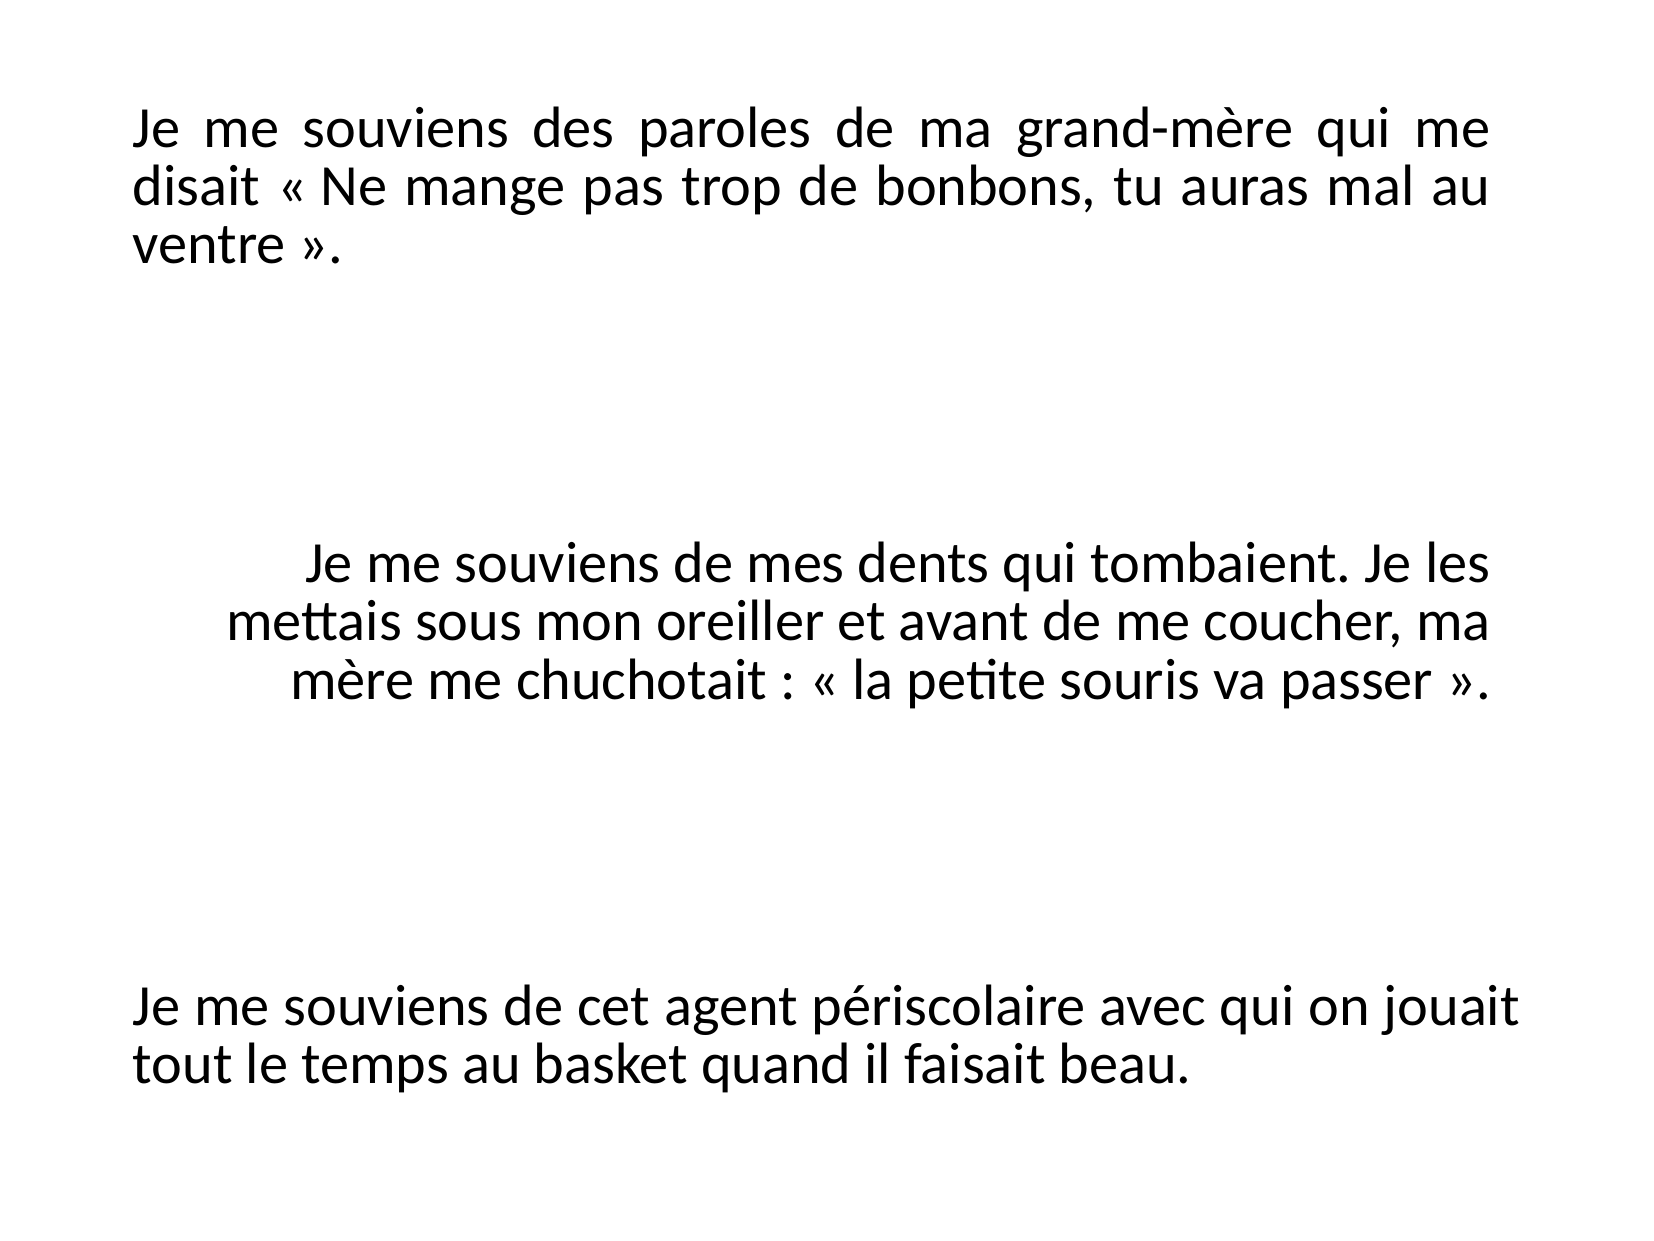

Je me souviens des paroles de ma grand-mère qui me disait « Ne mange pas trop de bonbons, tu auras mal au ventre ».
Je me souviens de mes dents qui tombaient. Je les mettais sous mon oreiller et avant de me coucher, ma mère me chuchotait : « la petite souris va passer ».
Je me souviens de cet agent périscolaire avec qui on jouait tout le temps au basket quand il faisait beau.